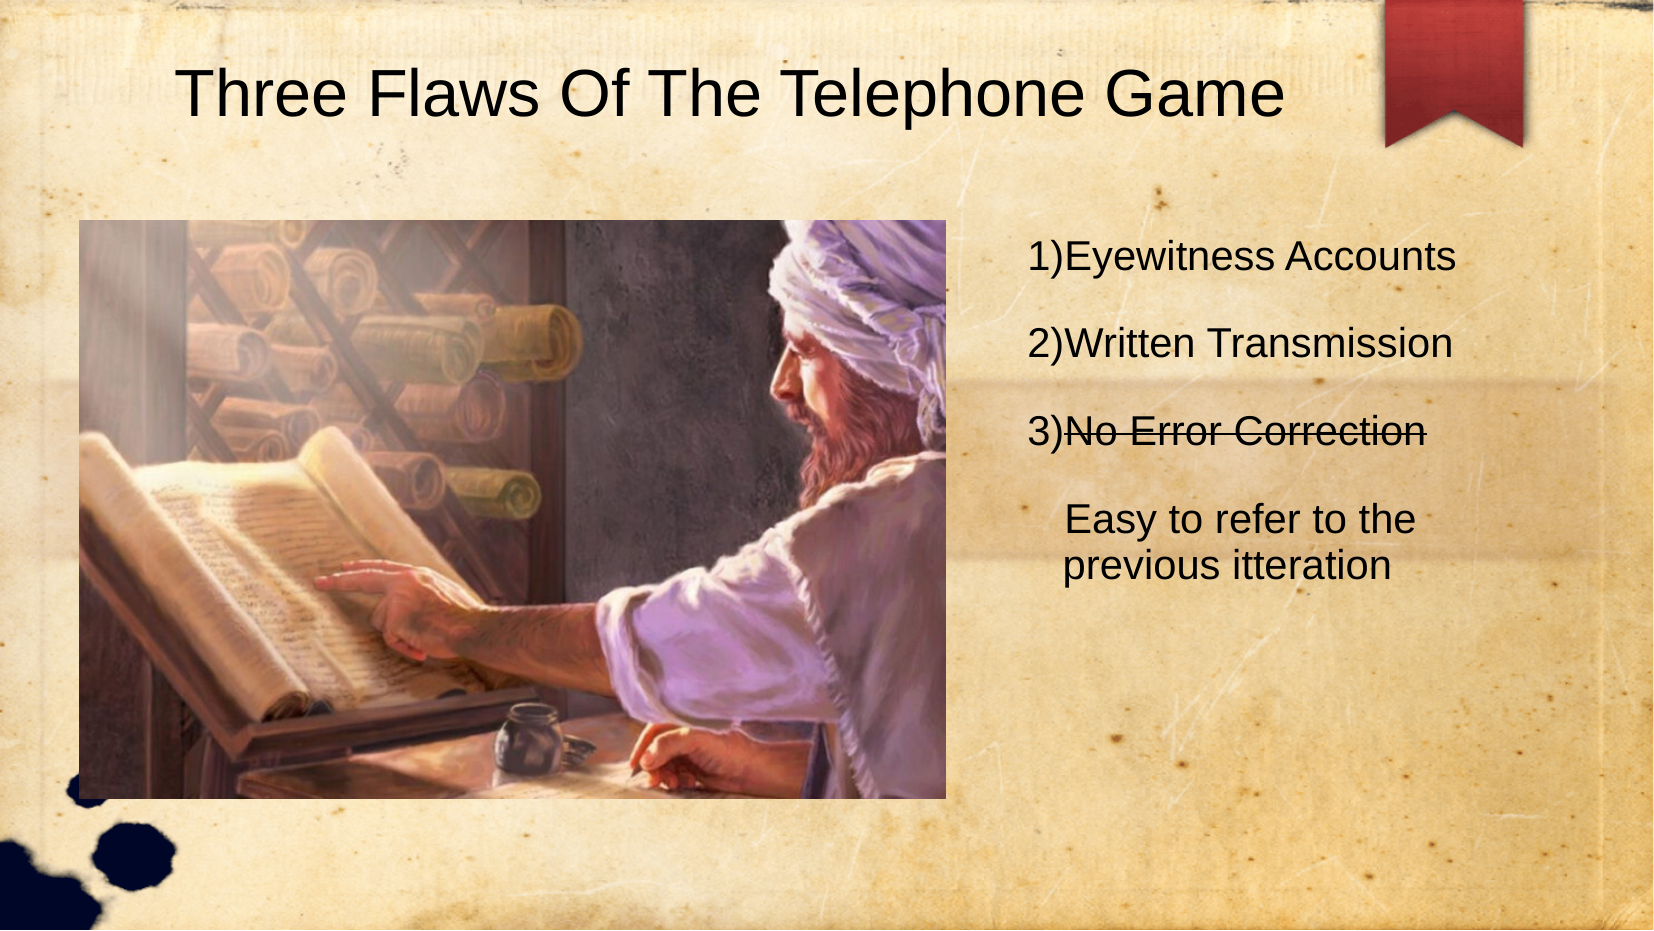

Three Flaws Of The Telephone Game
Eyewitness Accounts
Written Transmission
No Error Correction
Easy to refer to the previous itteration